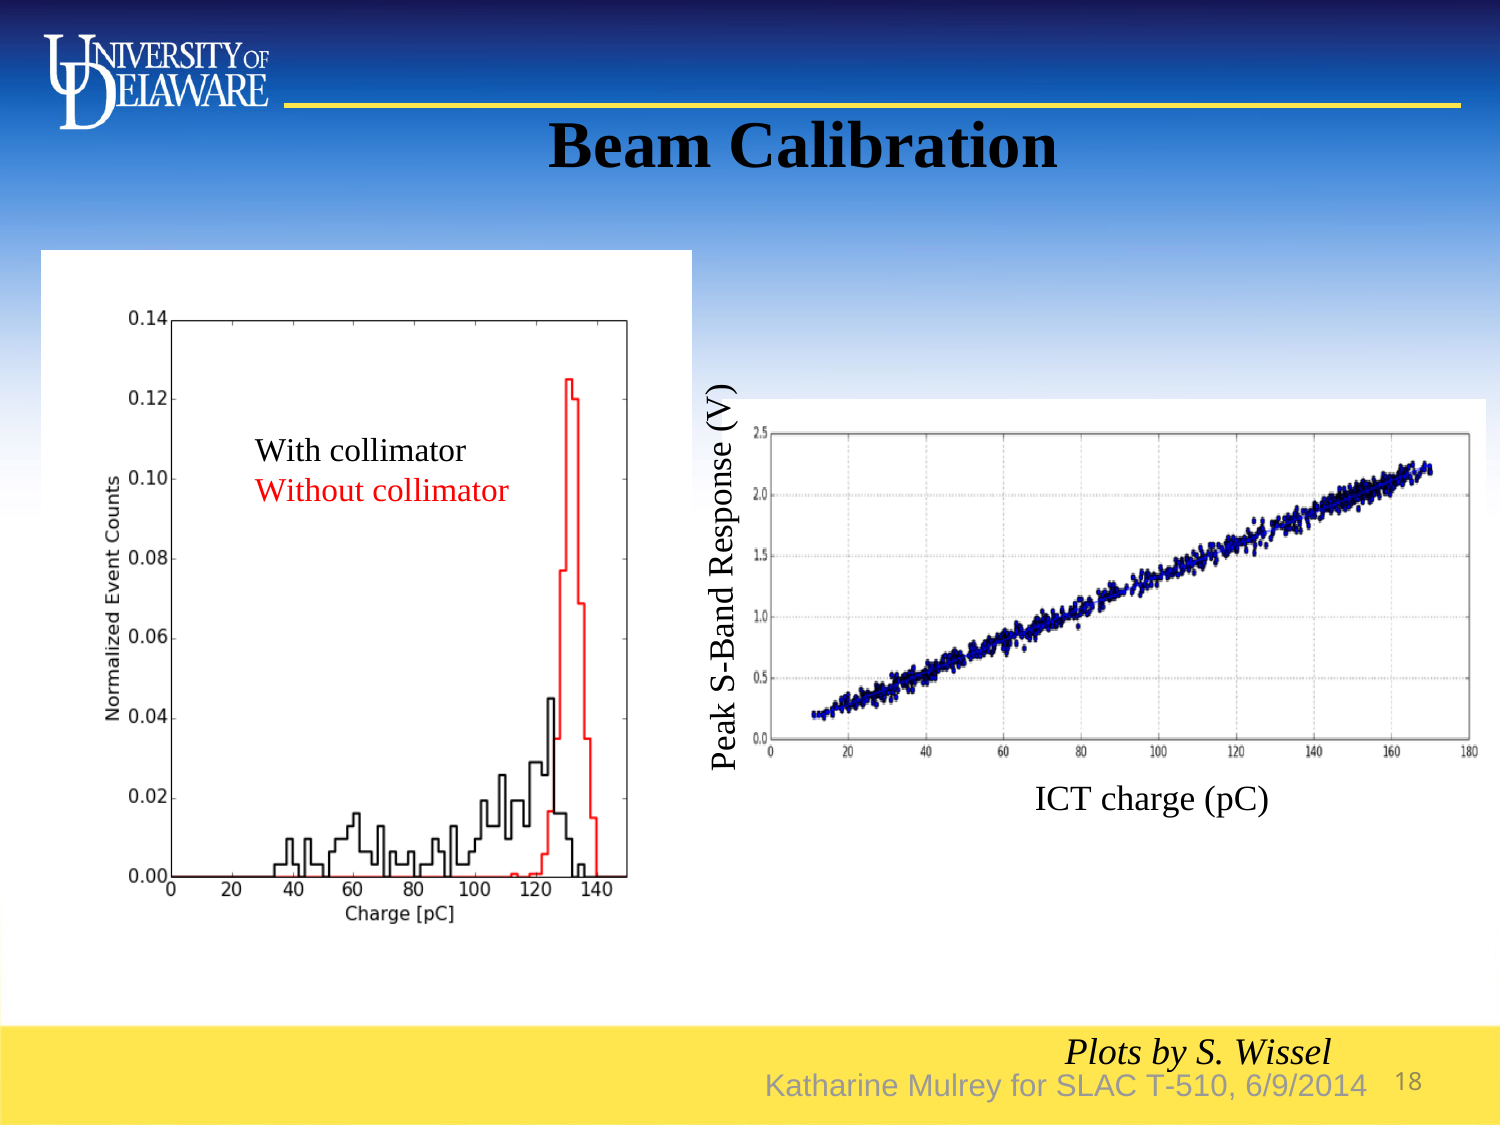

Beam Calibration
With collimator
Without collimator
Peak S-Band Response (V)
ICT charge (pC)
Plots by S. Wissel
18
Katharine Mulrey for SLAC T-510, 6/9/2014